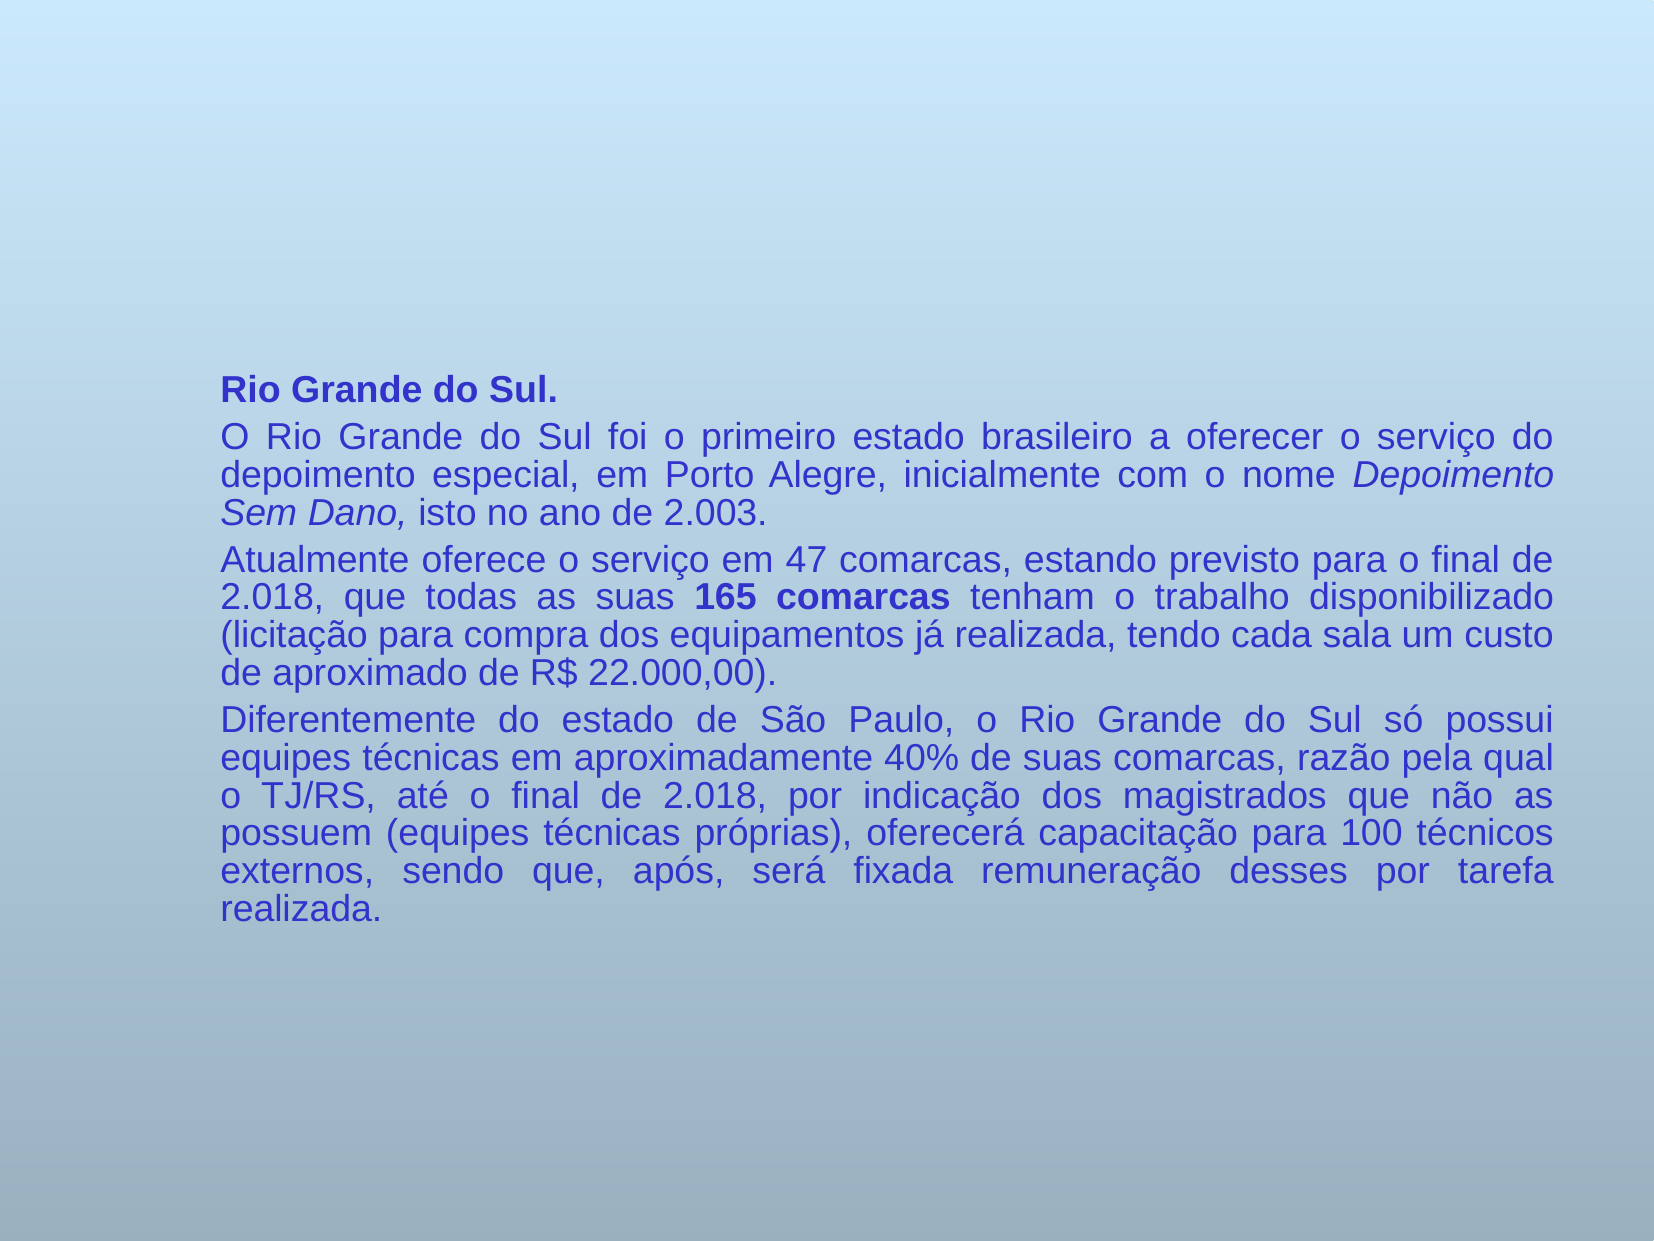

#
	Rio Grande do Sul.
	O Rio Grande do Sul foi o primeiro estado brasileiro a oferecer o serviço do depoimento especial, em Porto Alegre, inicialmente com o nome Depoimento Sem Dano, isto no ano de 2.003.
	Atualmente oferece o serviço em 47 comarcas, estando previsto para o final de 2.018, que todas as suas 165 comarcas tenham o trabalho disponibilizado (licitação para compra dos equipamentos já realizada, tendo cada sala um custo de aproximado de R$ 22.000,00).
	Diferentemente do estado de São Paulo, o Rio Grande do Sul só possui equipes técnicas em aproximadamente 40% de suas comarcas, razão pela qual o TJ/RS, até o final de 2.018, por indicação dos magistrados que não as possuem (equipes técnicas próprias), oferecerá capacitação para 100 técnicos externos, sendo que, após, será fixada remuneração desses por tarefa realizada.